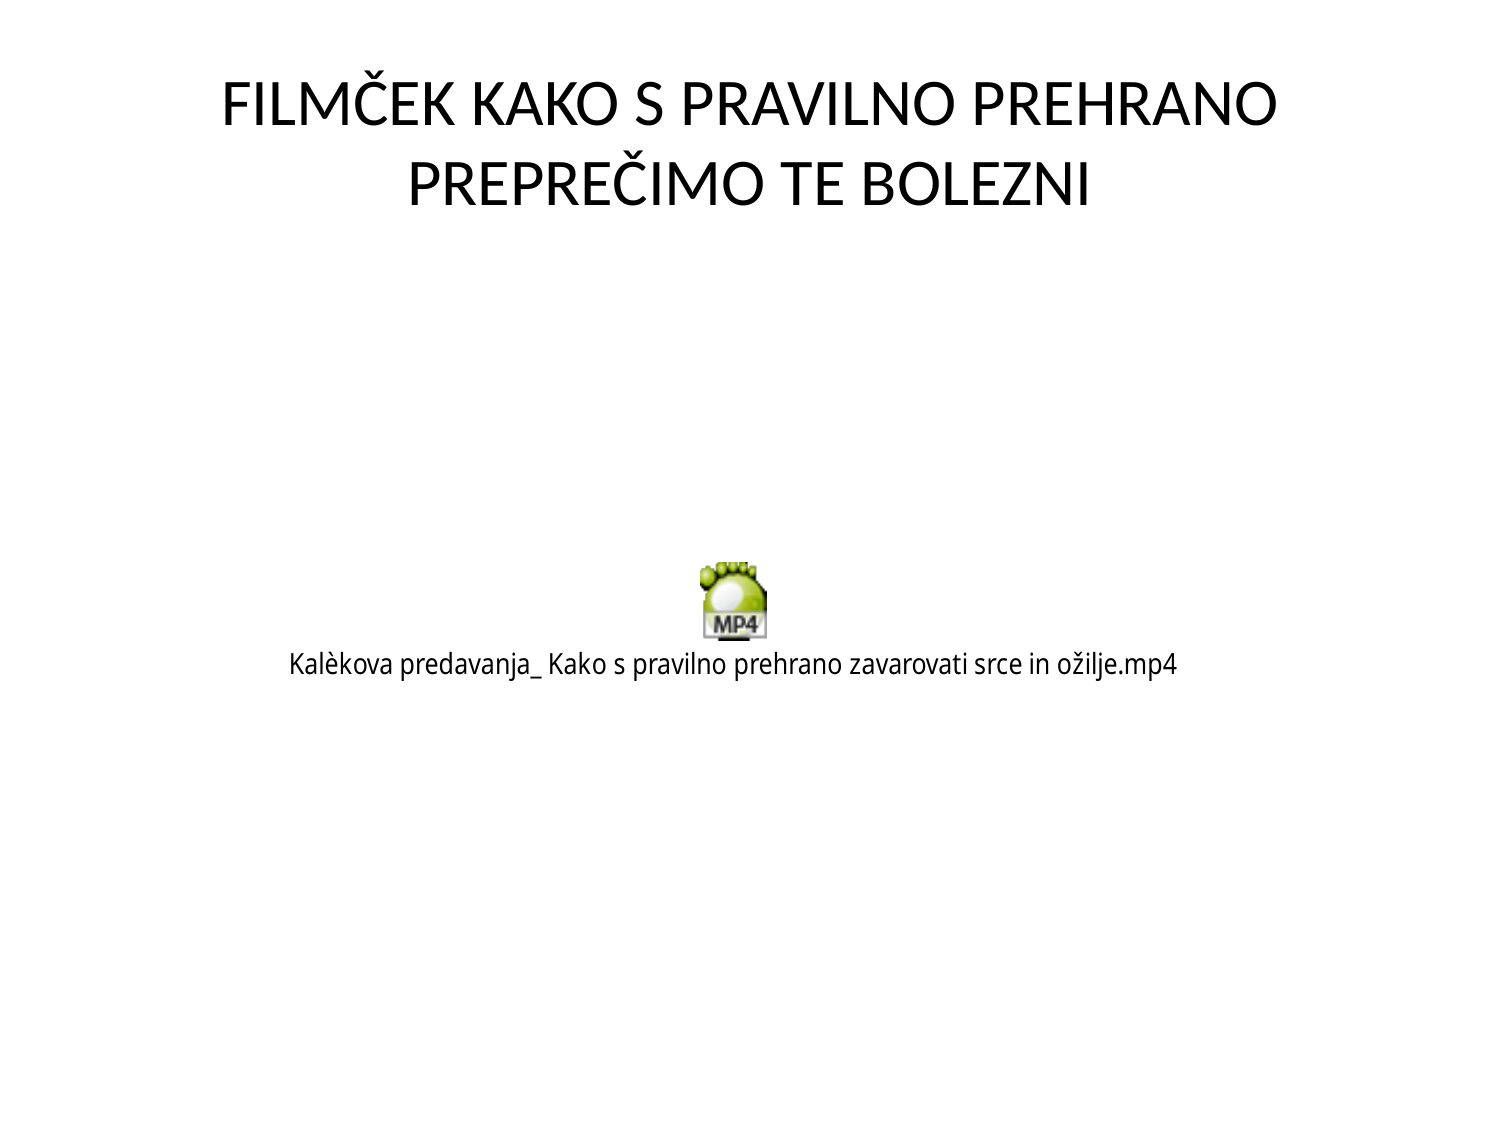

# FILMČEK KAKO S PRAVILNO PREHRANO PREPREČIMO TE BOLEZNI